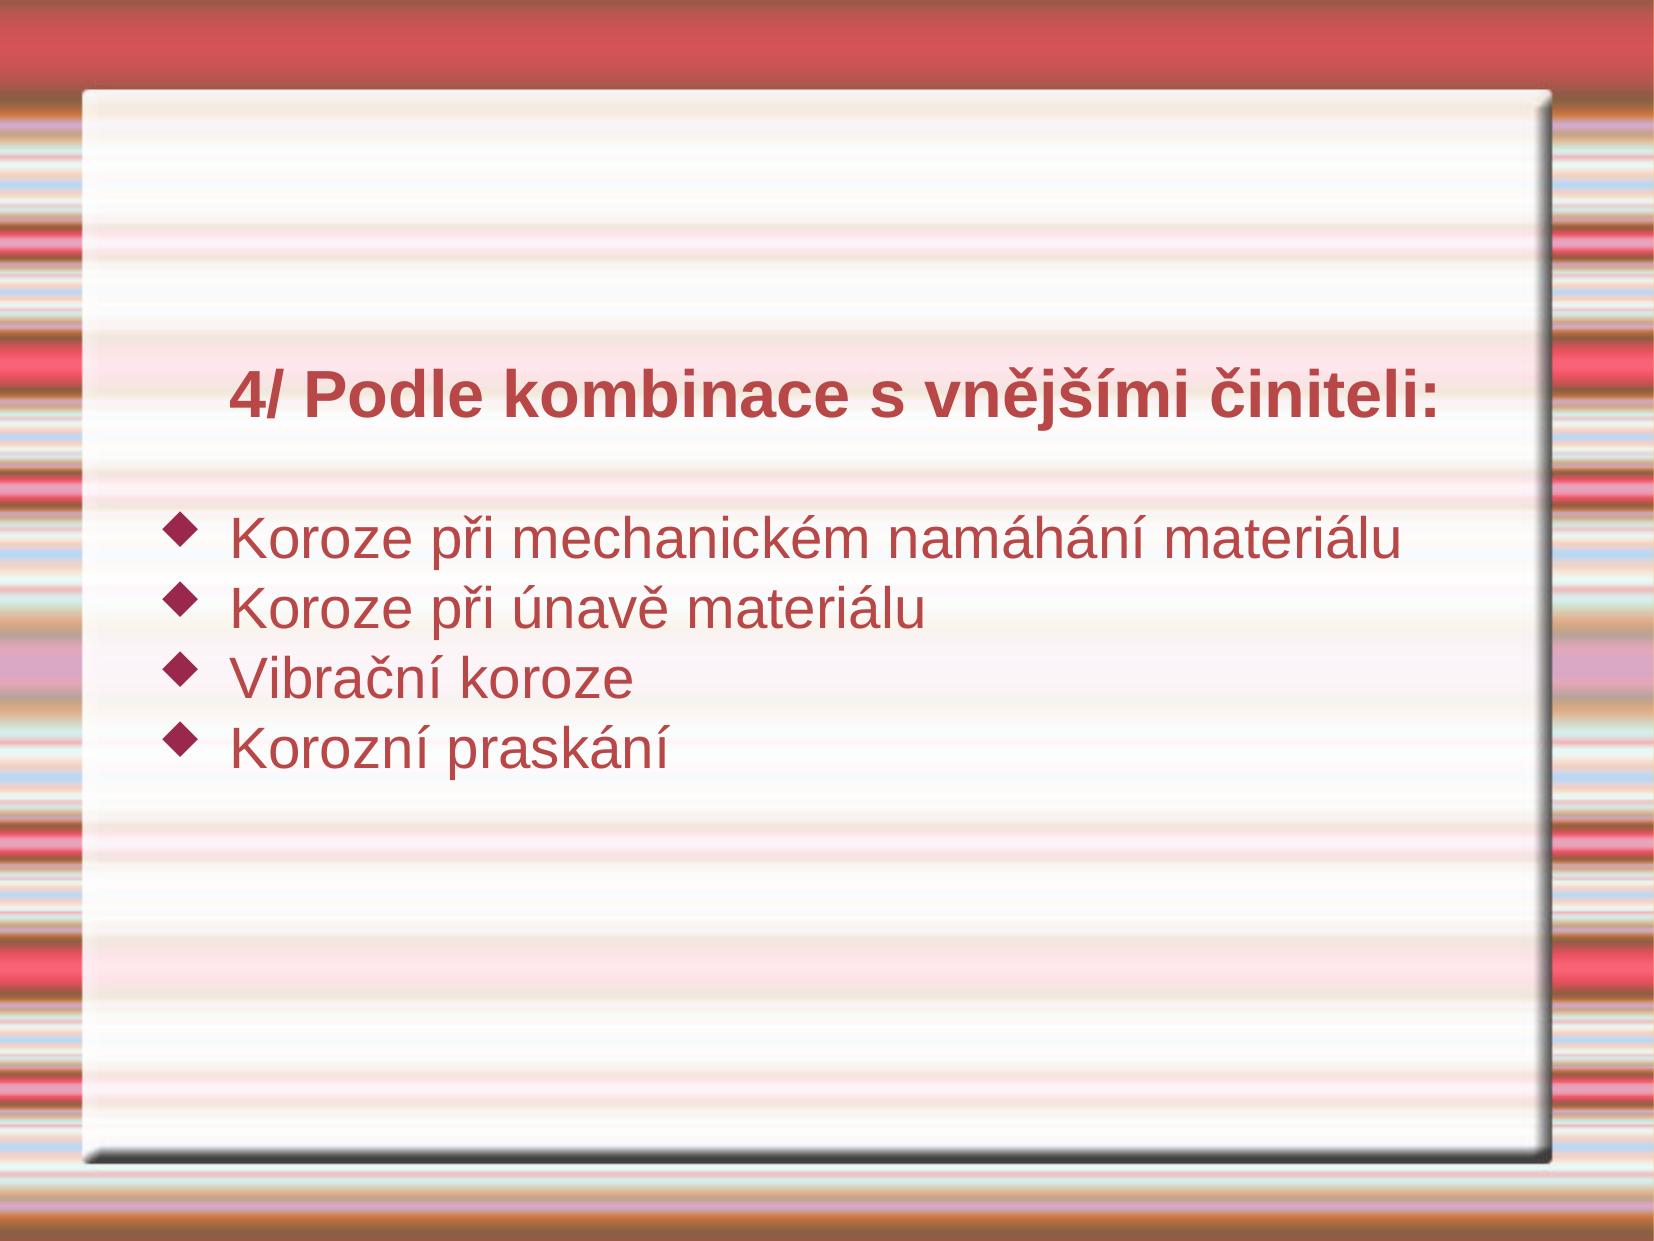

# 4/ Podle kombinace s vnějšími činiteli:
Koroze při mechanickém namáhání materiálu
Koroze při únavě materiálu
Vibrační koroze
Korozní praskání